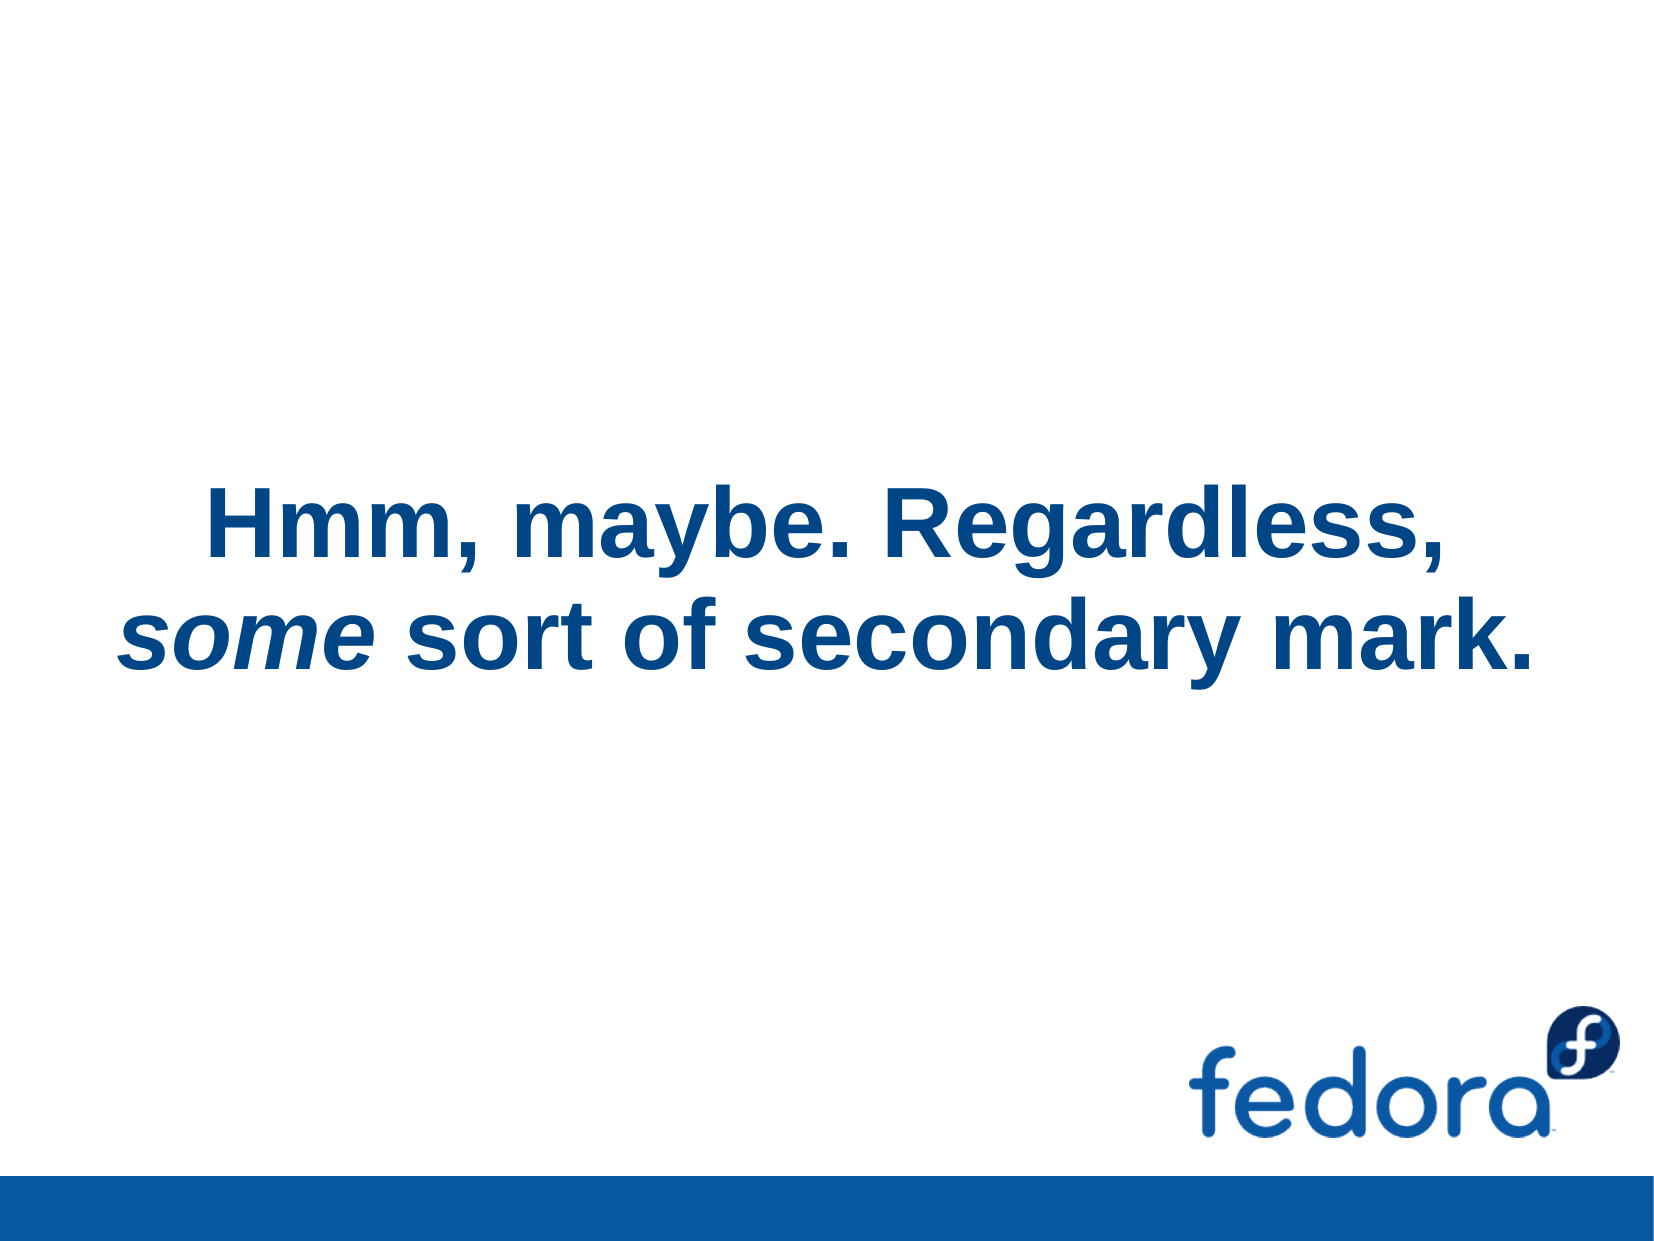

# Hmm, maybe. Regardless, some sort of secondary mark.